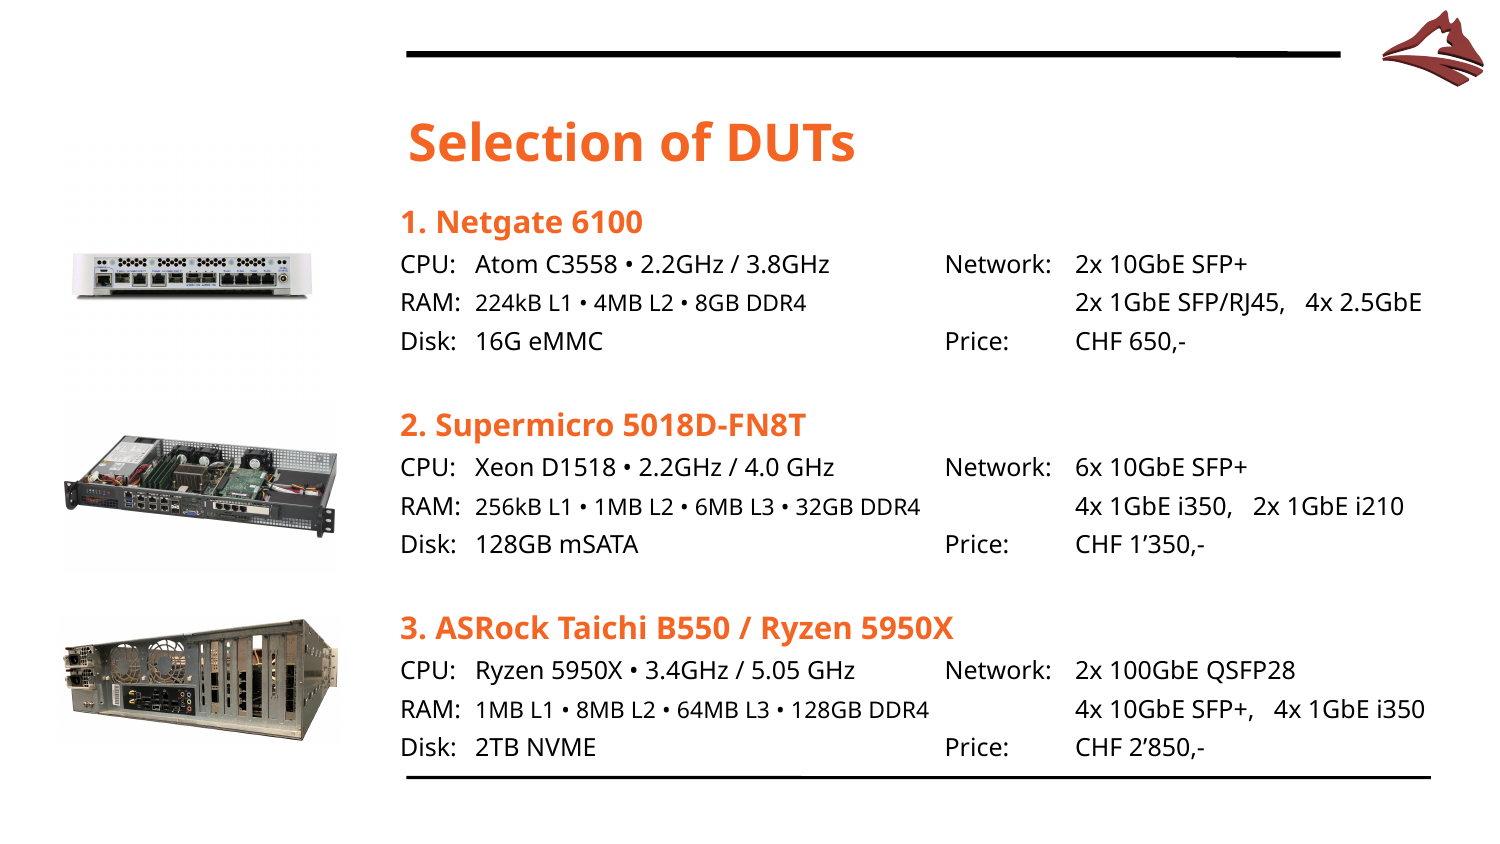

# Selection of DUTs
1. Netgate 6100
CPU: 	Atom C3558 • 2.2GHz / 3.8GHz		 Network: 	2x 10GbE SFP+
RAM:	224kB L1 • 4MB L2 • 8GB DDR4				2x 1GbE SFP/RJ45, 4x 2.5GbE
Disk:	16G eMMC					 Price: 	CHF 650,-
2. Supermicro 5018D-FN8T
CPU: 	Xeon D1518 • 2.2GHz / 4.0 GHz		 Network: 	6x 10GbE SFP+
RAM:	256kB L1 • 1MB L2 • 6MB L3 • 32GB DDR4			4x 1GbE i350, 2x 1GbE i210
Disk:	128GB mSATA				 Price: 	CHF 1’350,-
3. ASRock Taichi B550 / Ryzen 5950X
CPU: 	Ryzen 5950X • 3.4GHz / 5.05 GHz	 Network: 	2x 100GbE QSFP28
RAM:	1MB L1 • 8MB L2 • 64MB L3 • 128GB DDR4		4x 10GbE SFP+, 4x 1GbE i350
Disk:	2TB NVME					 Price: 	CHF 2’850,-